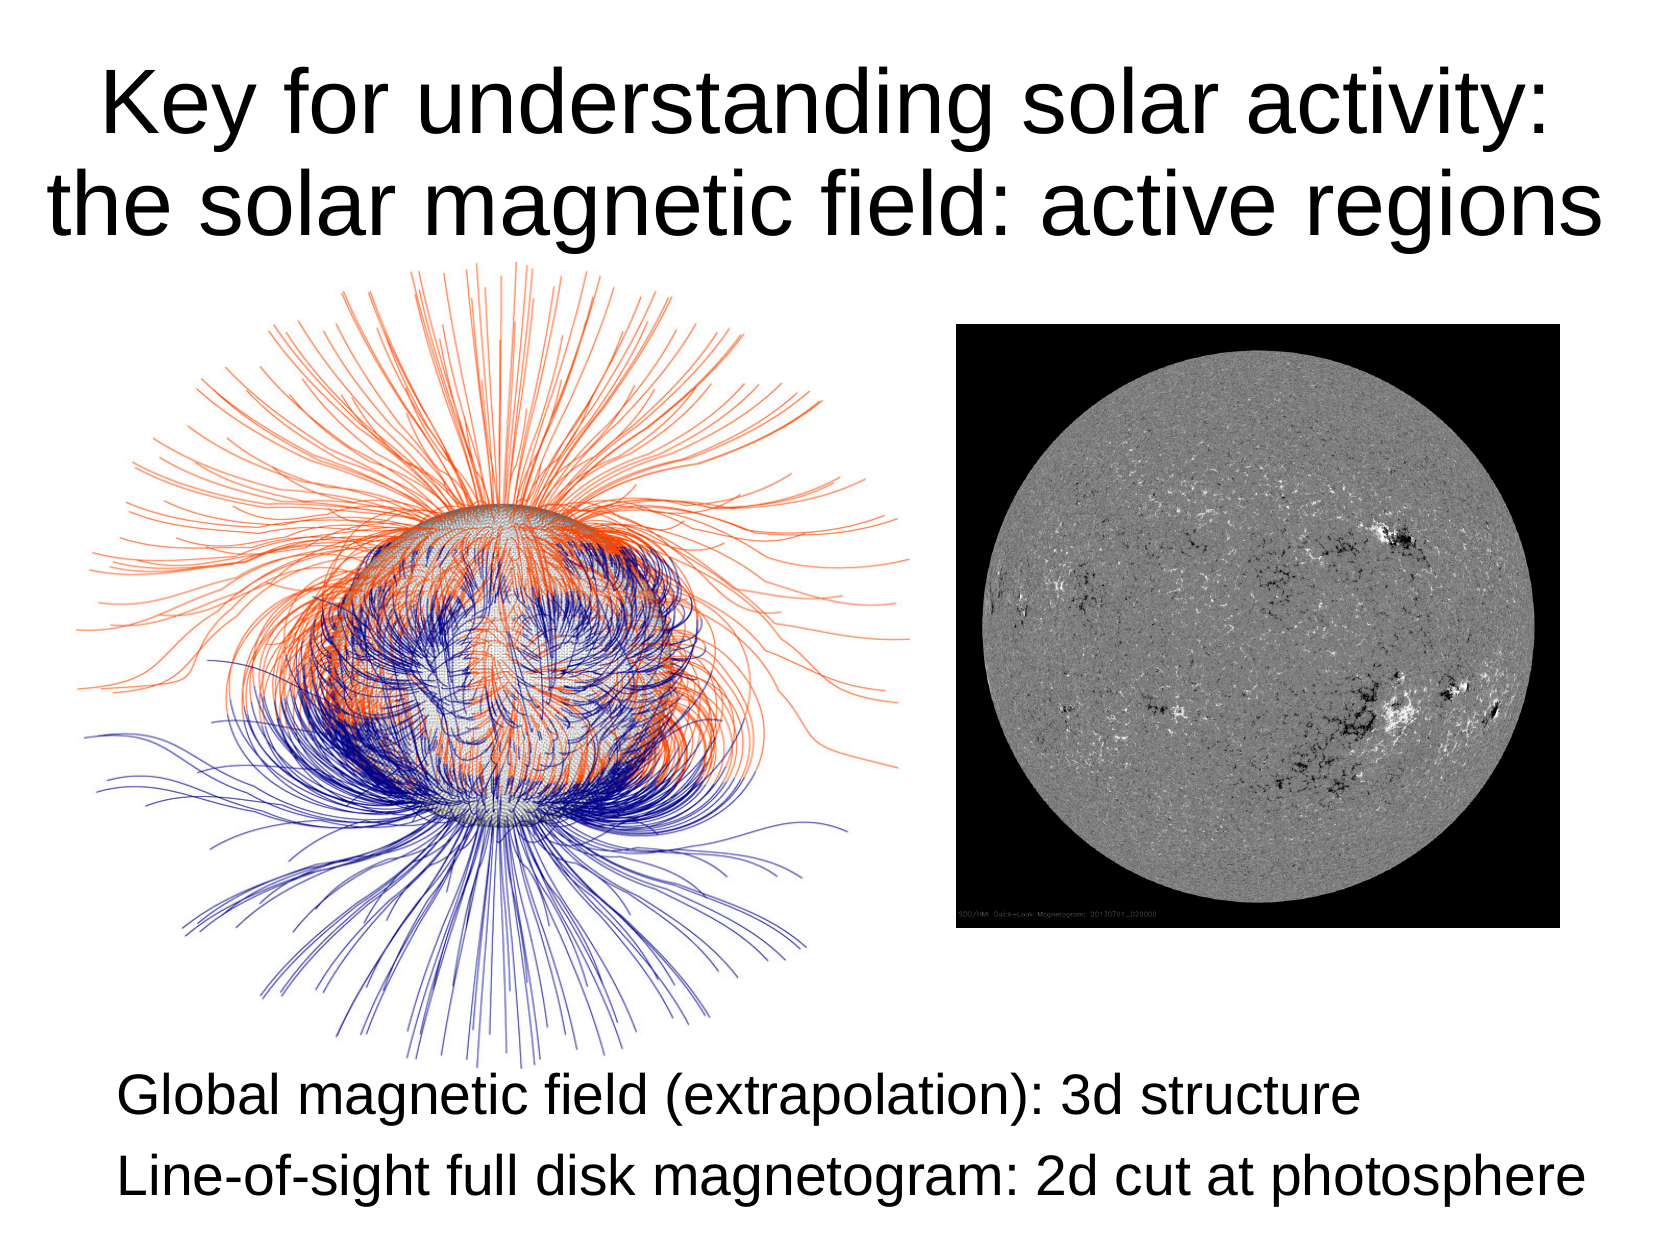

# Key for understanding solar activity: the solar magnetic field: active regions
Global magnetic field (extrapolation): 3d structure
Line-of-sight full disk magnetogram: 2d cut at photosphere